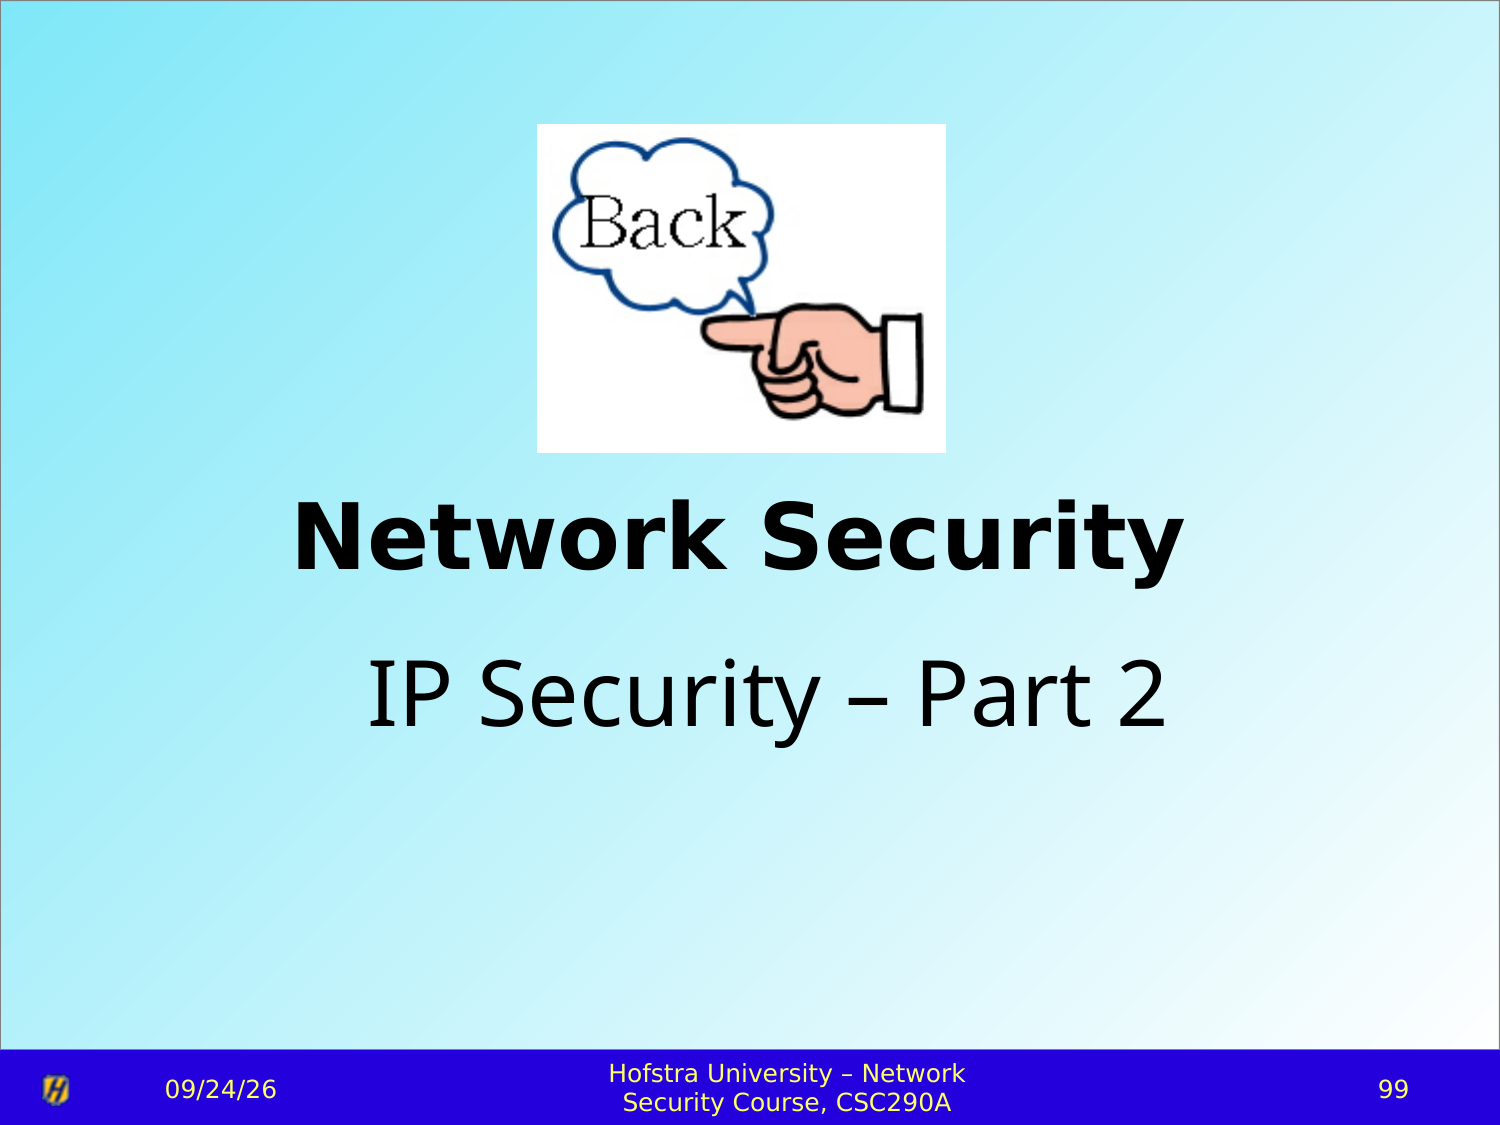

# Network Security
IP Security – Part 2
99